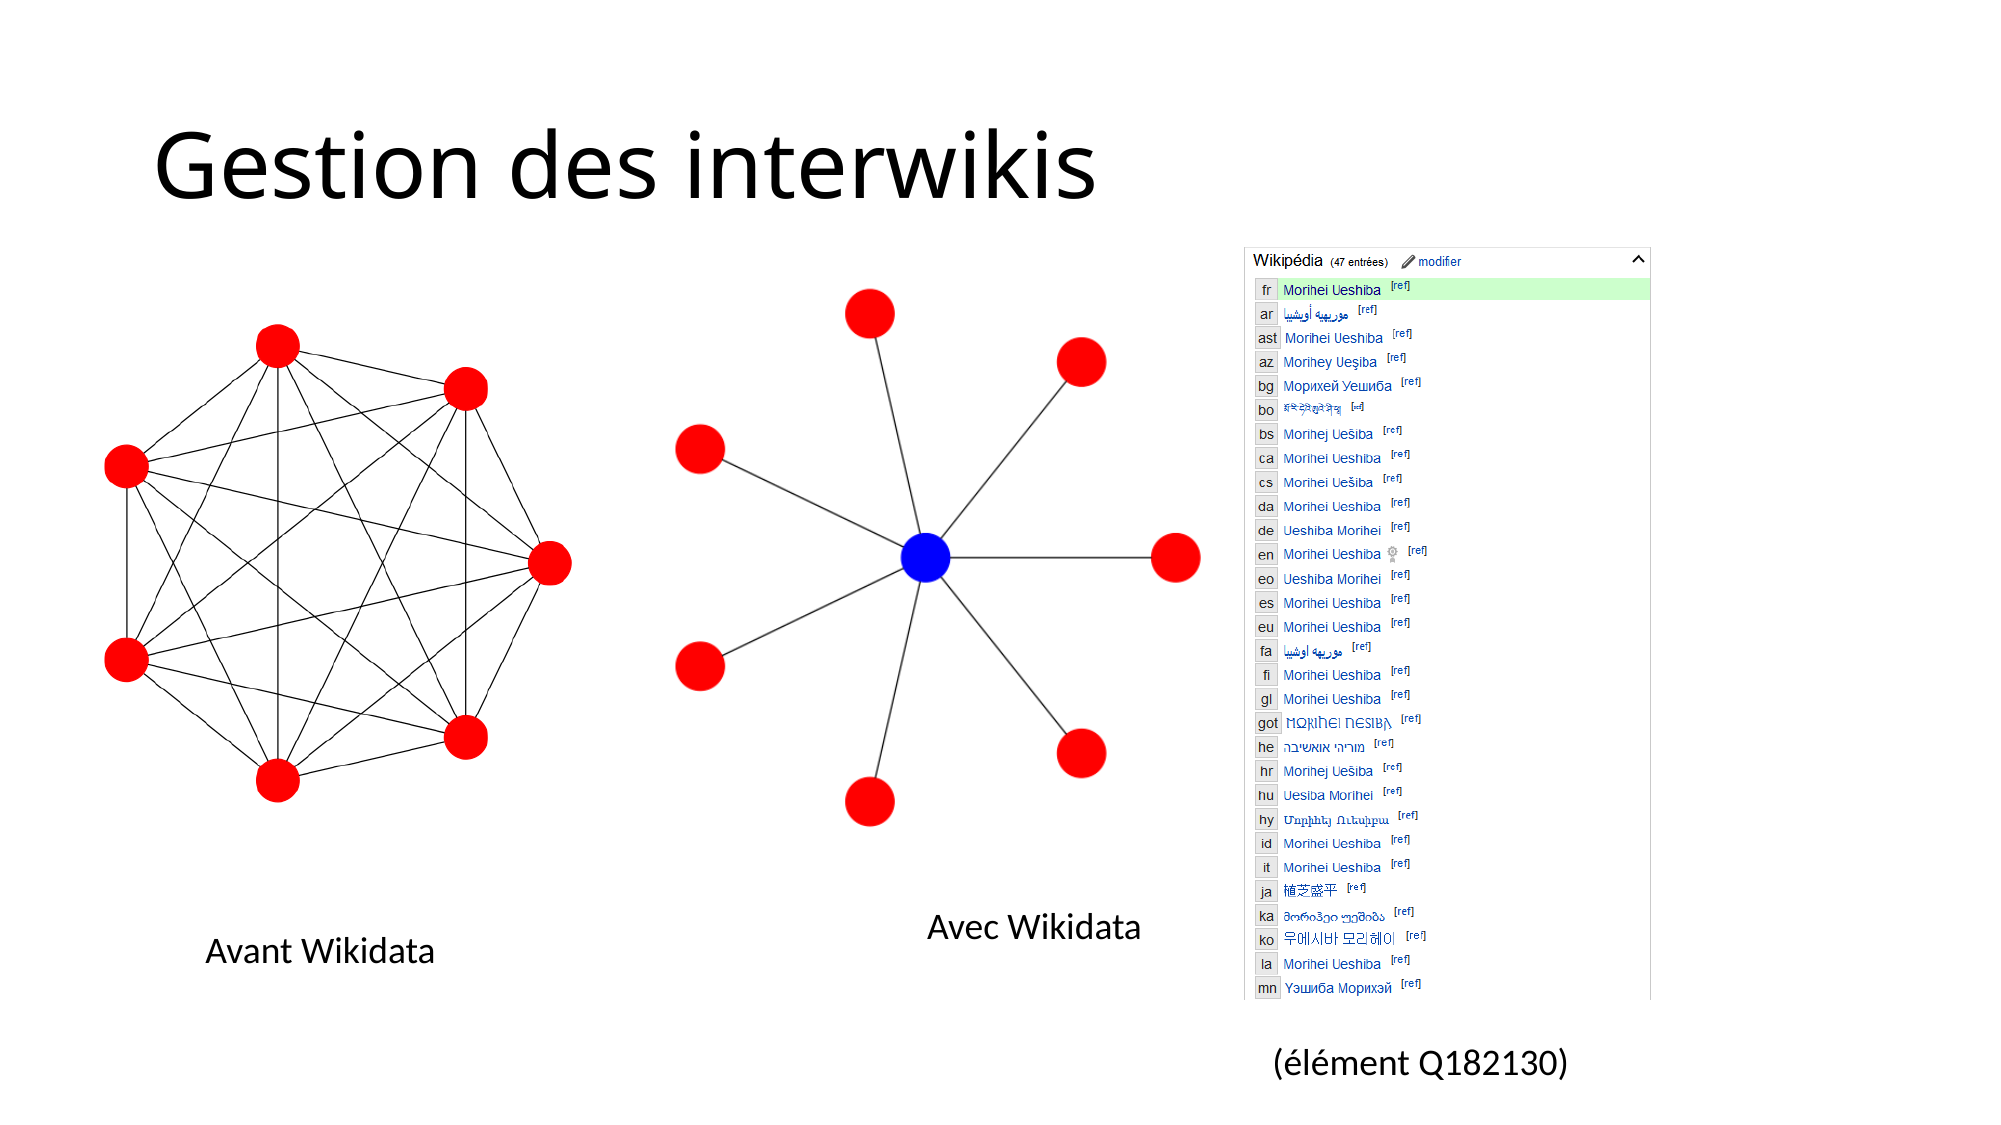

# Gestion des interwikis
Avec Wikidata
Avant Wikidata
(élément Q182130)